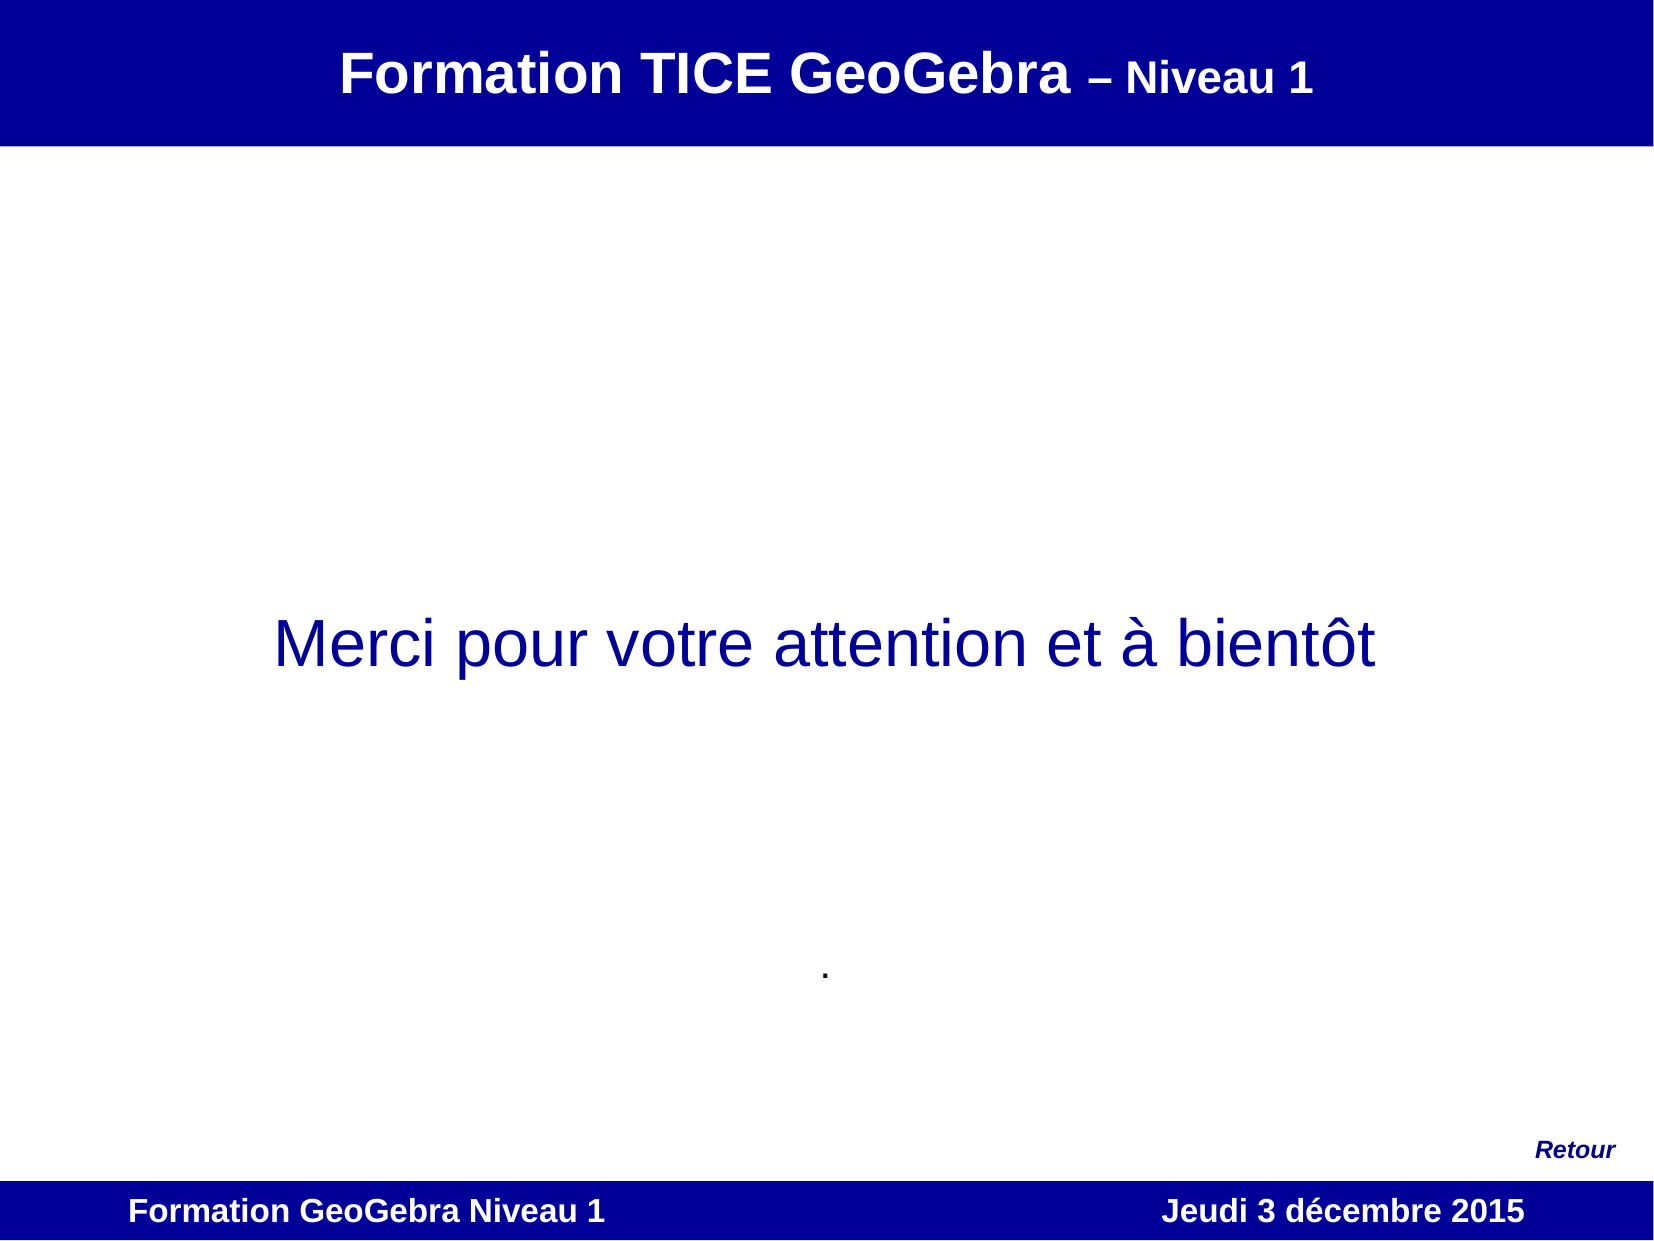

# Formation TICE GeoGebra – Niveau 1
Merci pour votre attention et à bientôt
.
Retour
Formation GeoGebra Niveau 1								Jeudi 3 décembre 2015